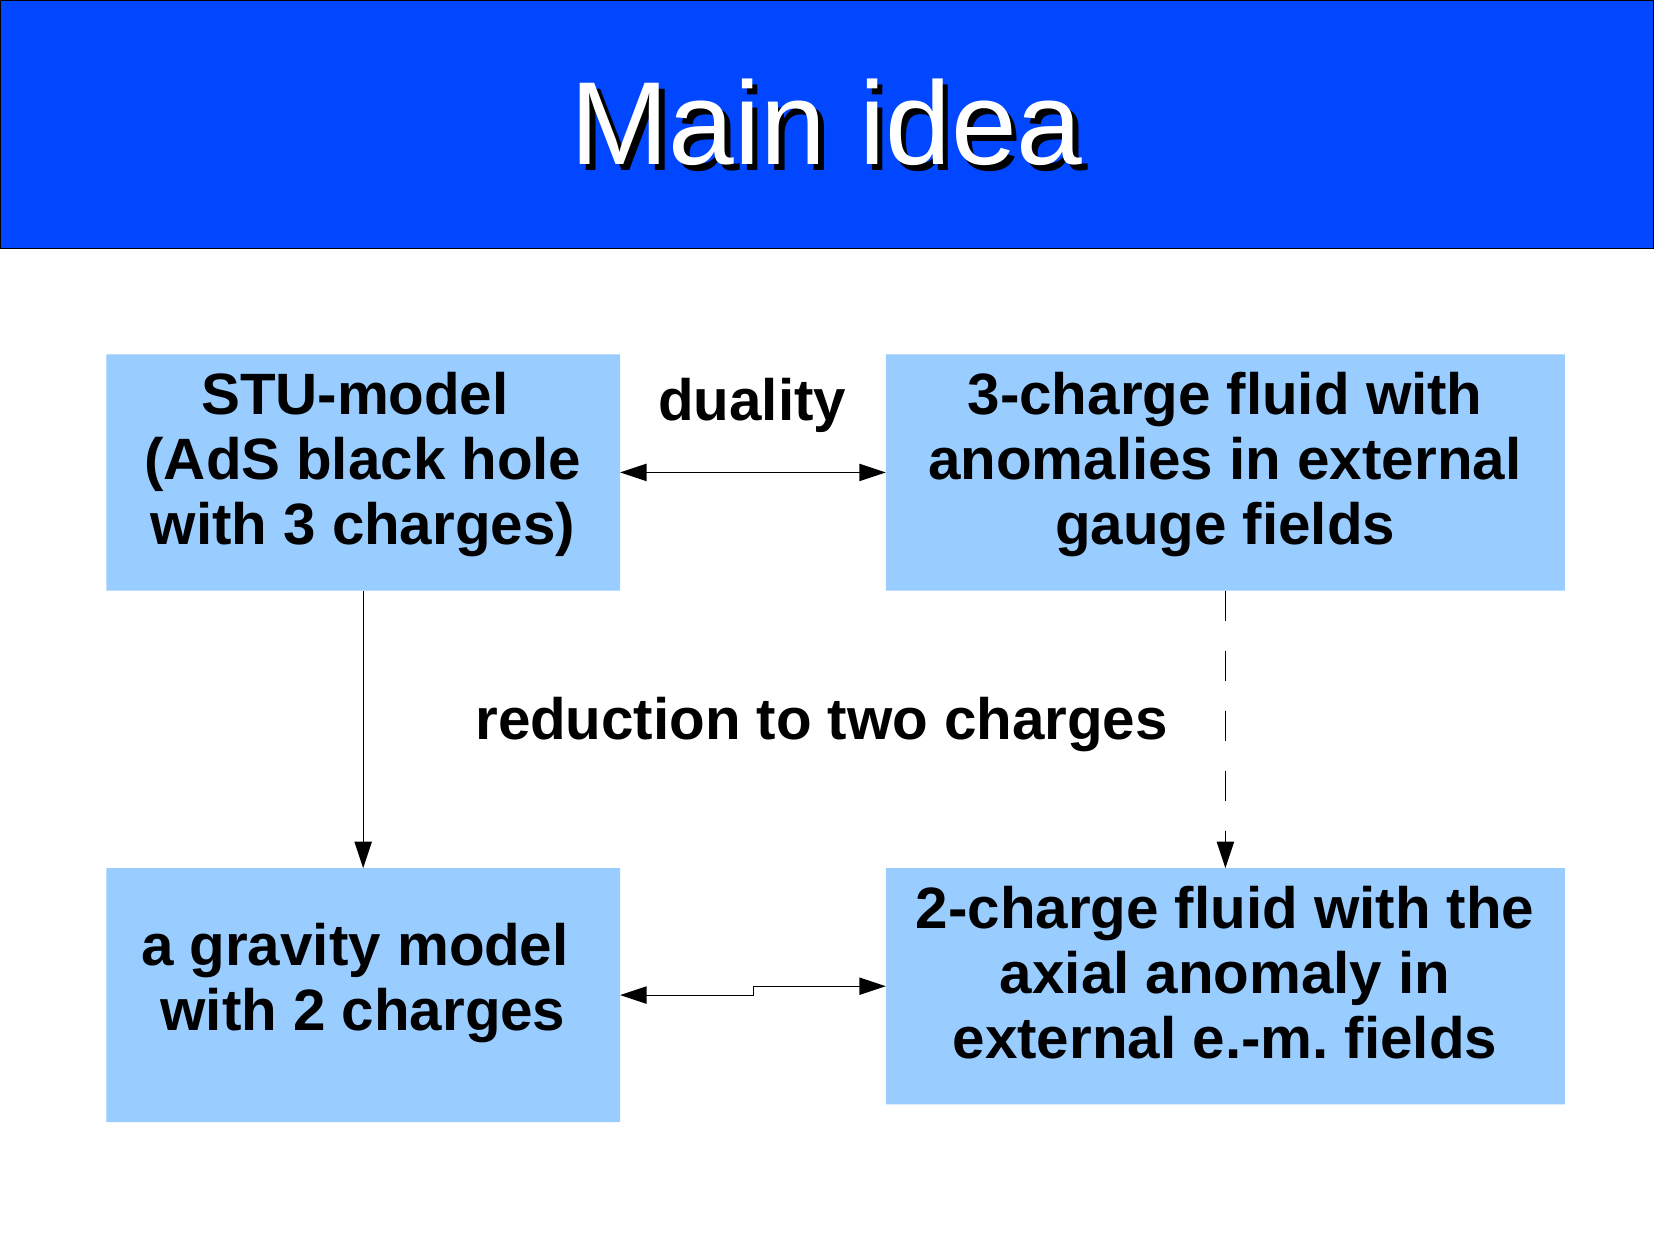

# Main idea
STU-model
(AdS black hole with 3 charges)
3-charge fluid with anomalies in external gauge fields
duality
reduction to two charges
a gravity model
with 2 charges
2-charge fluid with the axial anomaly in external e.-m. fields